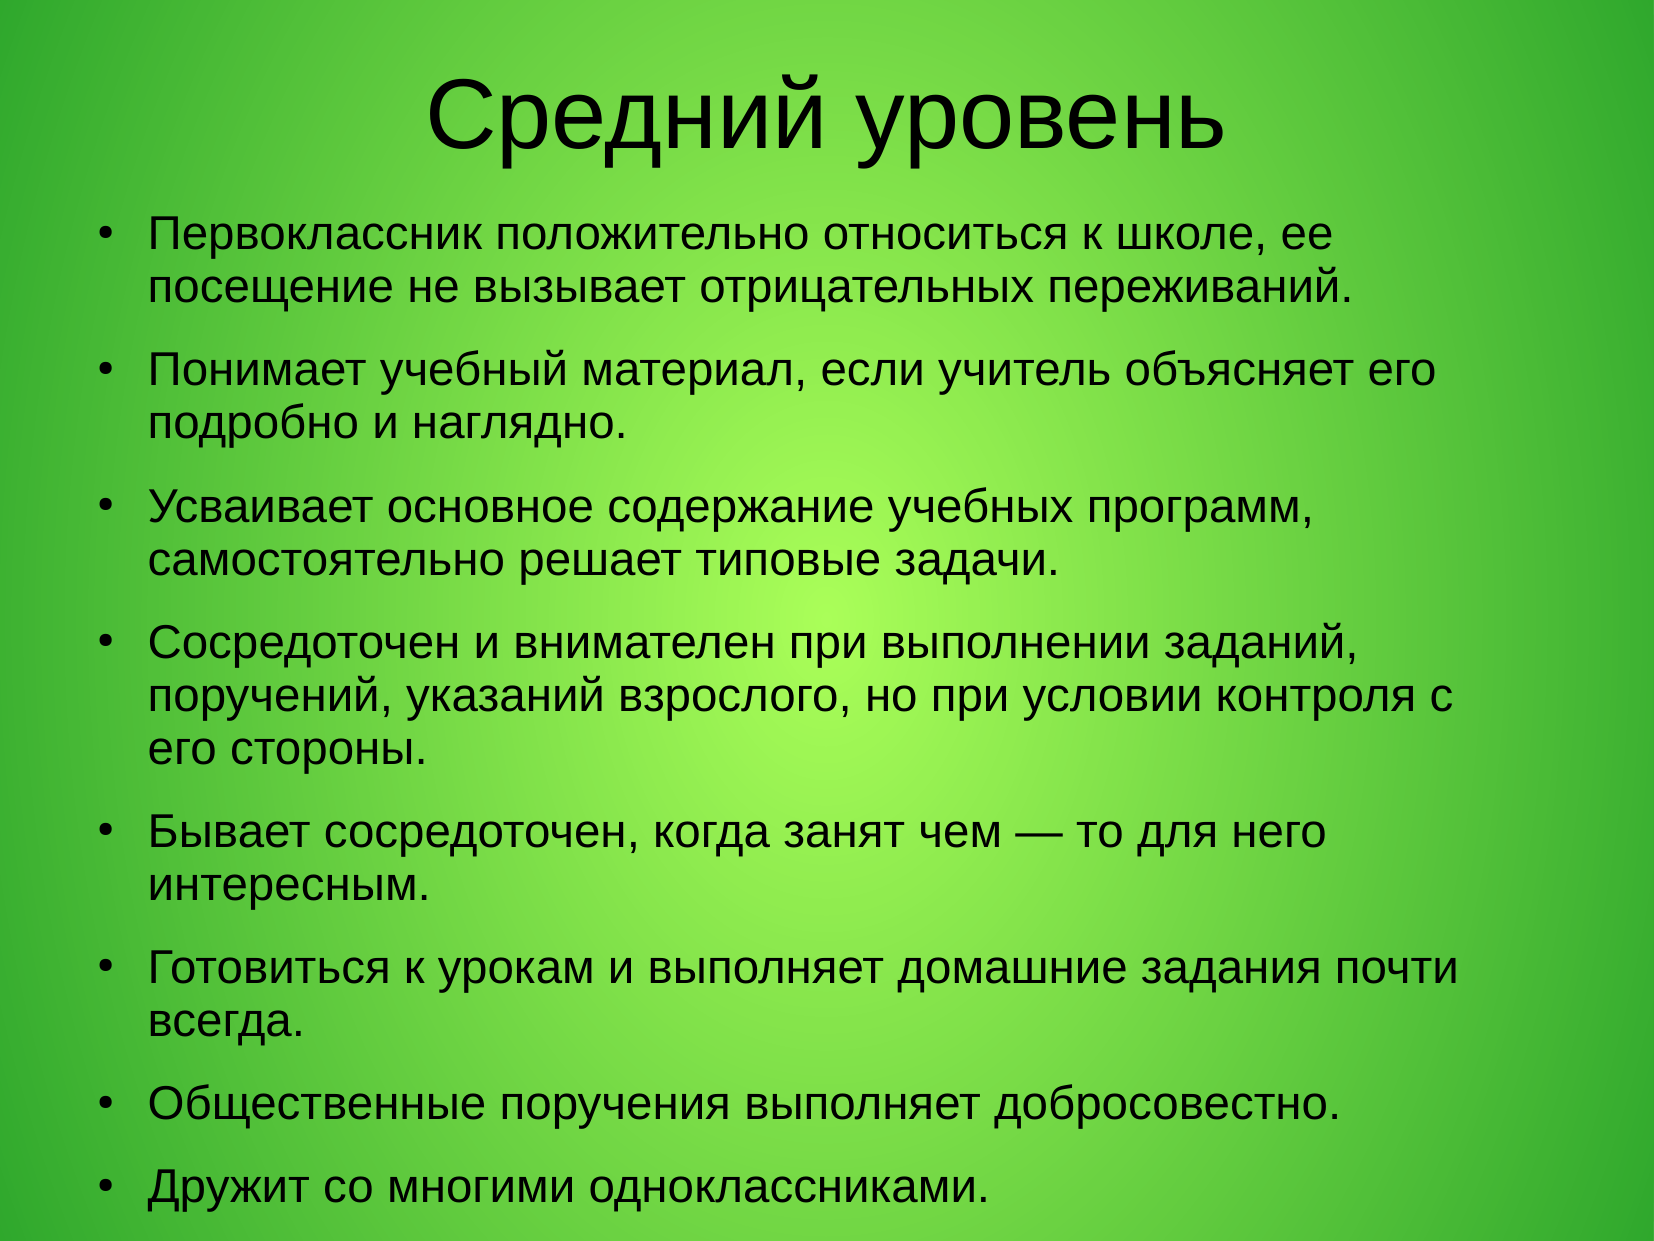

# Средний уровень
Первоклассник положительно относиться к школе, ее посещение не вызывает отрицательных переживаний.
Понимает учебный материал, если учитель объясняет его подробно и наглядно.
Усваивает основное содержание учебных программ, самостоятельно решает типовые задачи.
Сосредоточен и внимателен при выполнении заданий, поручений, указаний взрослого, но при условии контроля с его стороны.
Бывает сосредоточен, когда занят чем — то для него интересным.
Готовиться к урокам и выполняет домашние задания почти всегда.
Общественные поручения выполняет добросовестно.
Дружит со многими одноклассниками.